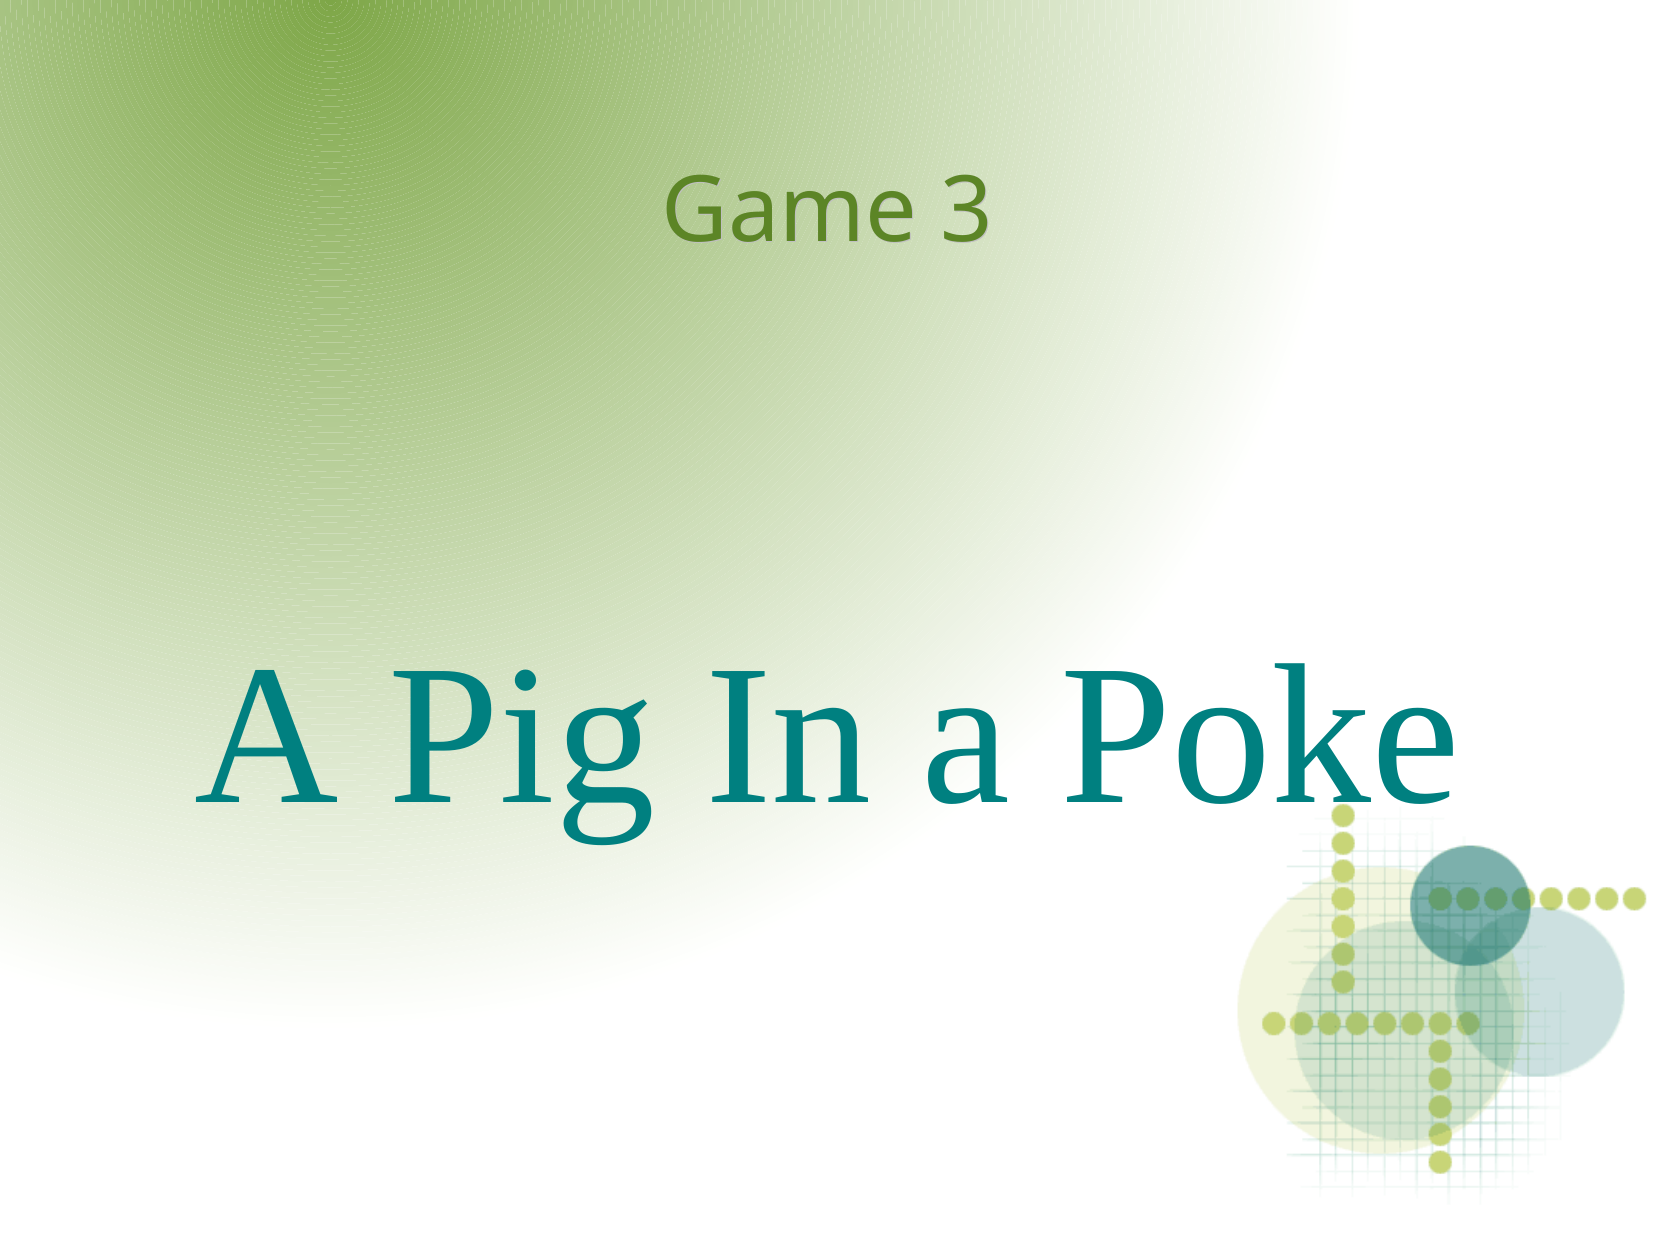

Game 3
# A Pig In a Poke